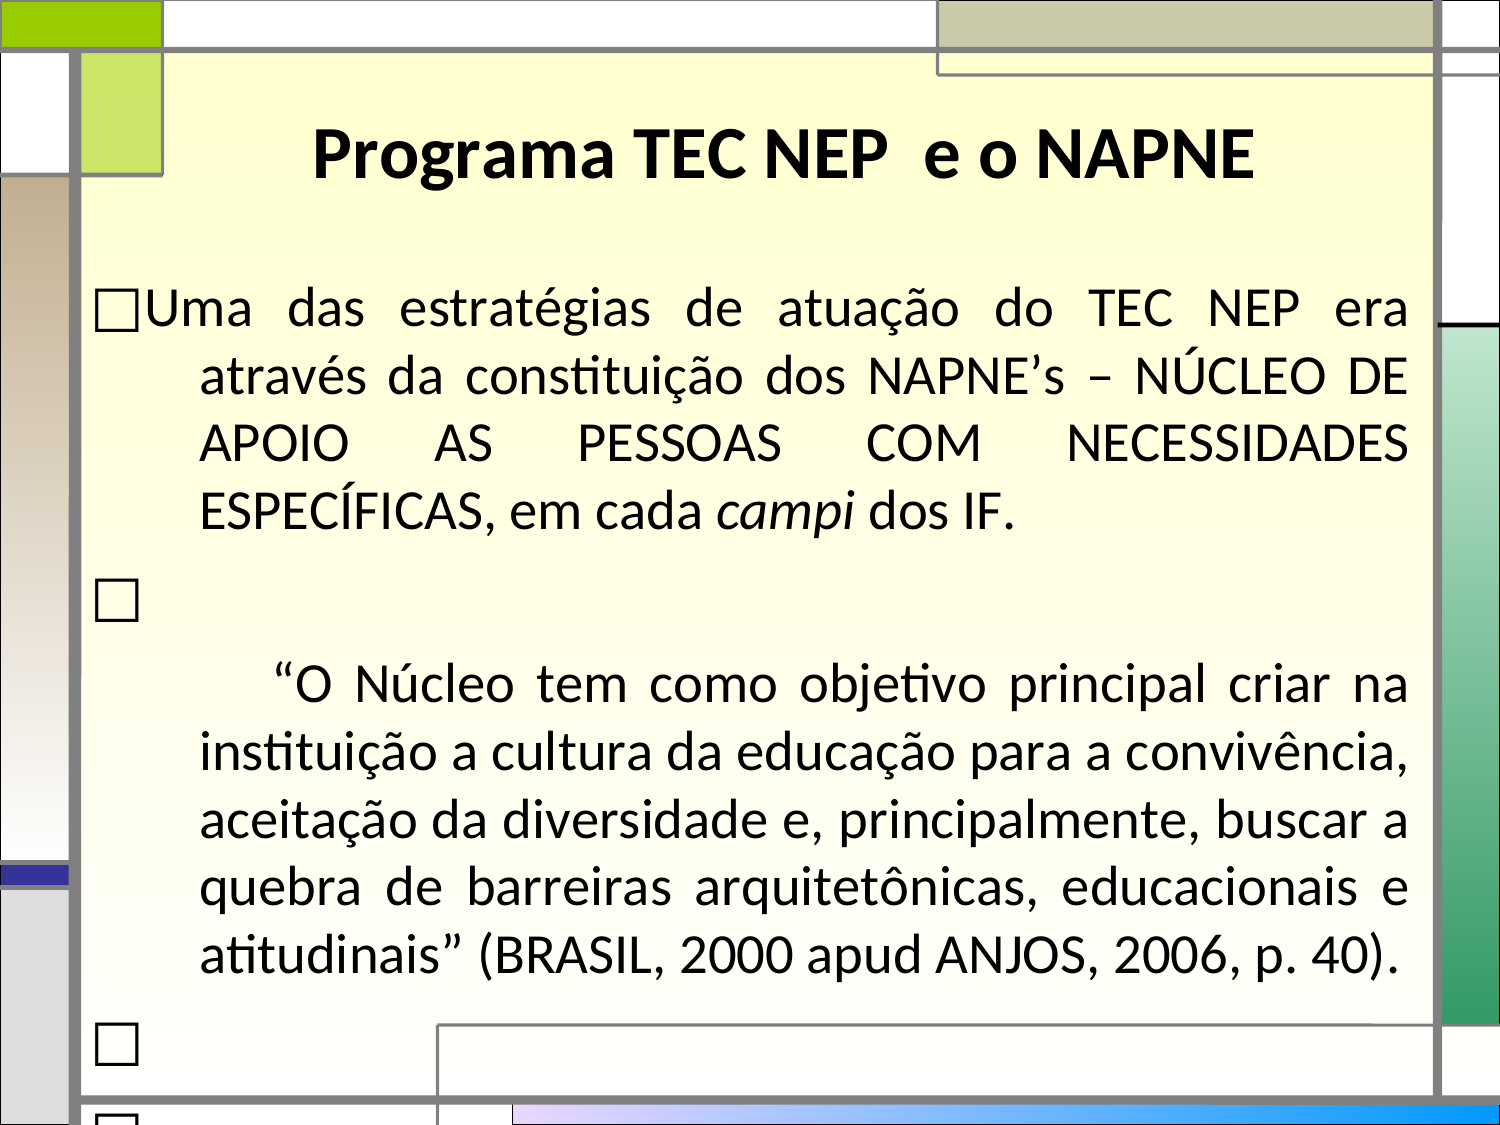

# Programa TEC NEP e o NAPNE
Uma das estratégias de atuação do TEC NEP era através da constituição dos NAPNE’s – NÚCLEO DE APOIO AS PESSOAS COM NECESSIDADES ESPECÍFICAS, em cada campi dos IF.
	“O Núcleo tem como objetivo principal criar na instituição a cultura da educação para a convivência, aceitação da diversidade e, principalmente, buscar a quebra de barreiras arquitetônicas, educacionais e atitudinais” (BRASIL, 2000 apud ANJOS, 2006, p. 40).